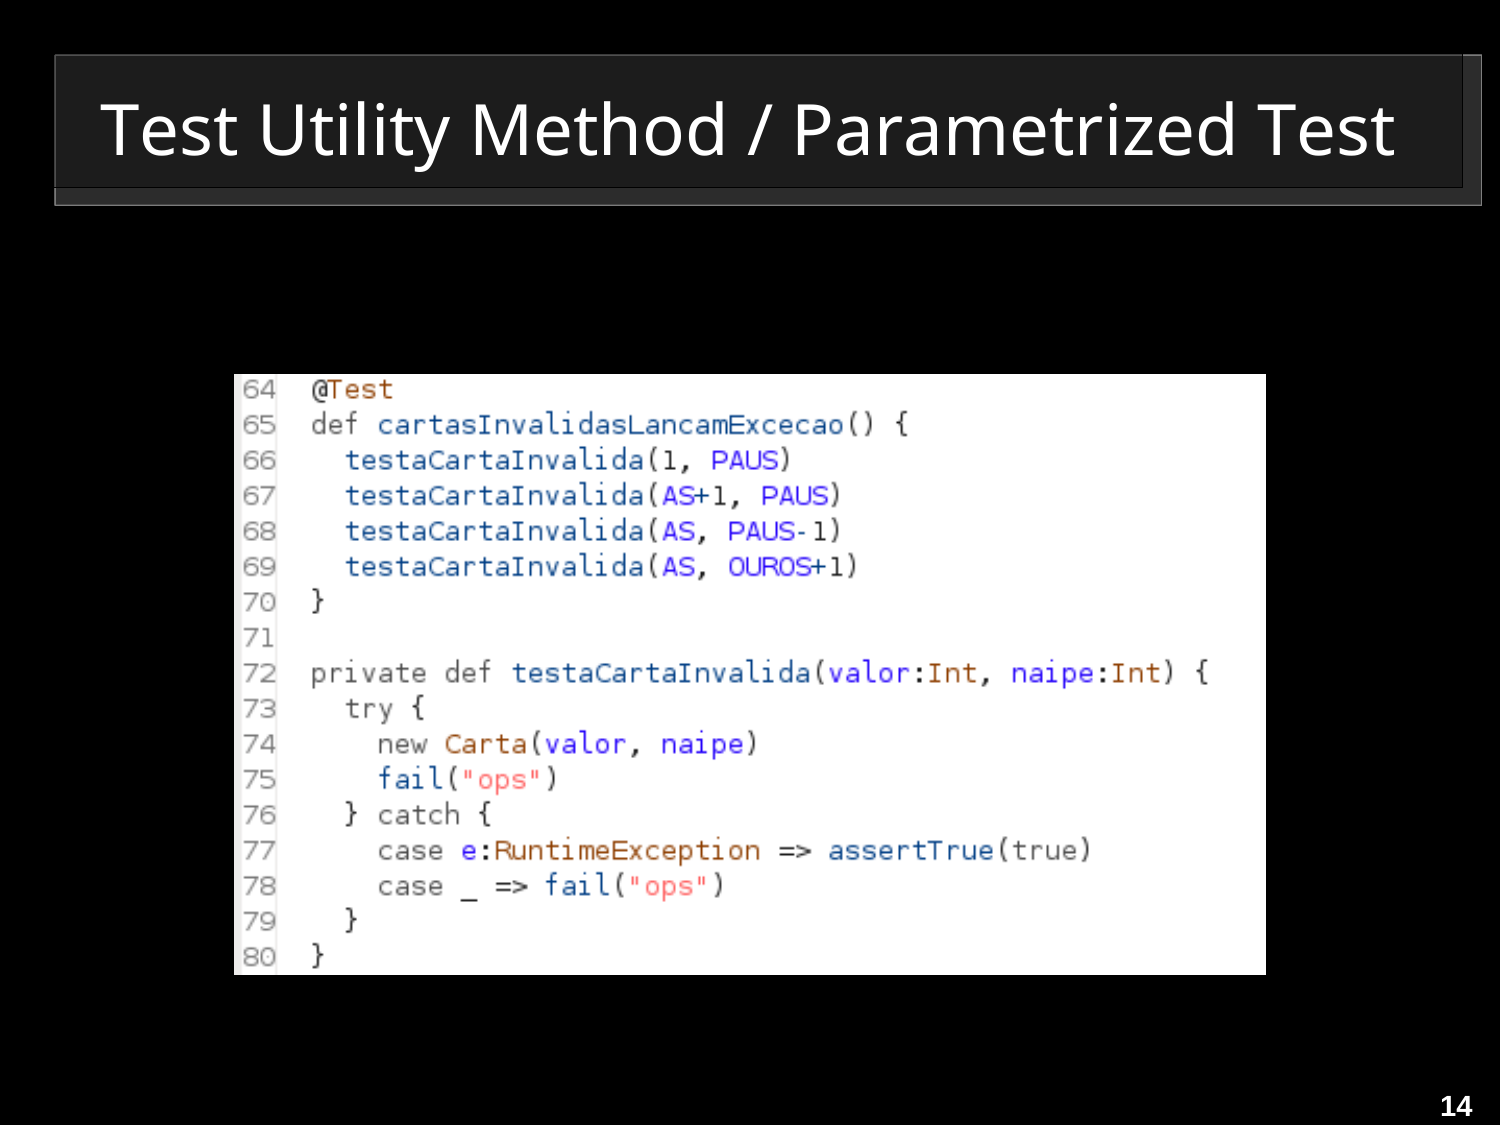

# Test Utility Method / Parametrized Test
14